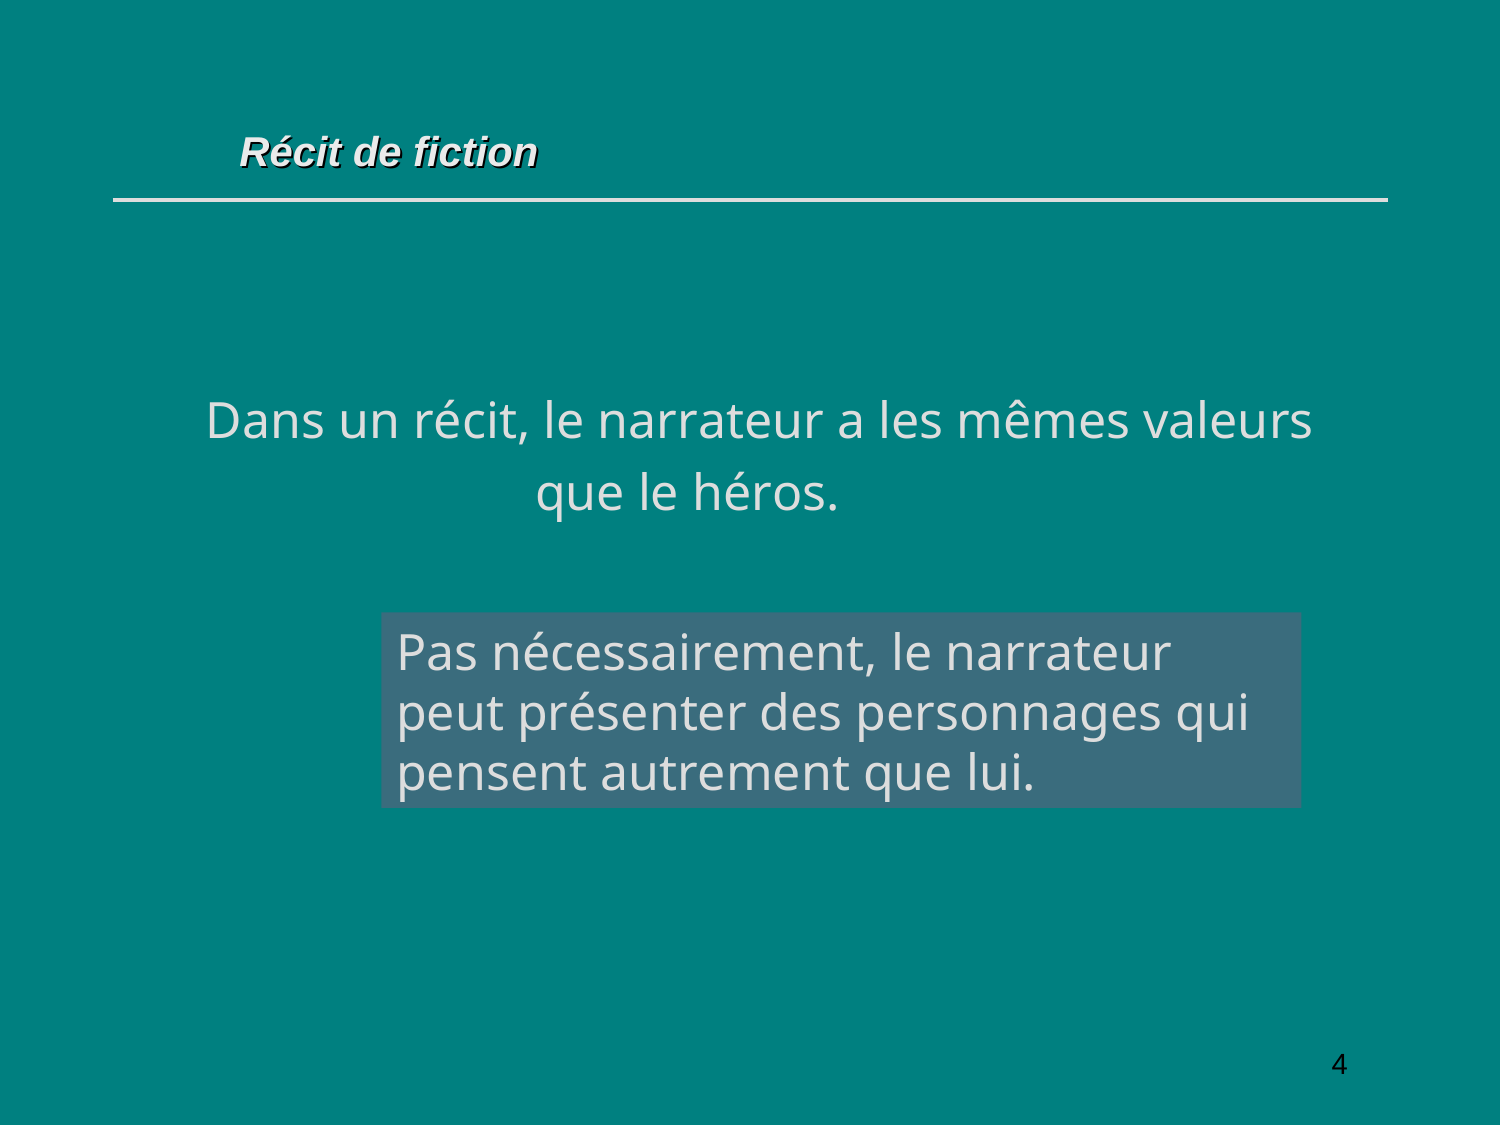

Récit de fiction
Dans un récit, le narrateur a les mêmes valeurs que le héros.
Oui / Non ?
Pas nécessairement, le narrateur peut présenter des personnages qui pensent autrement que lui.
4